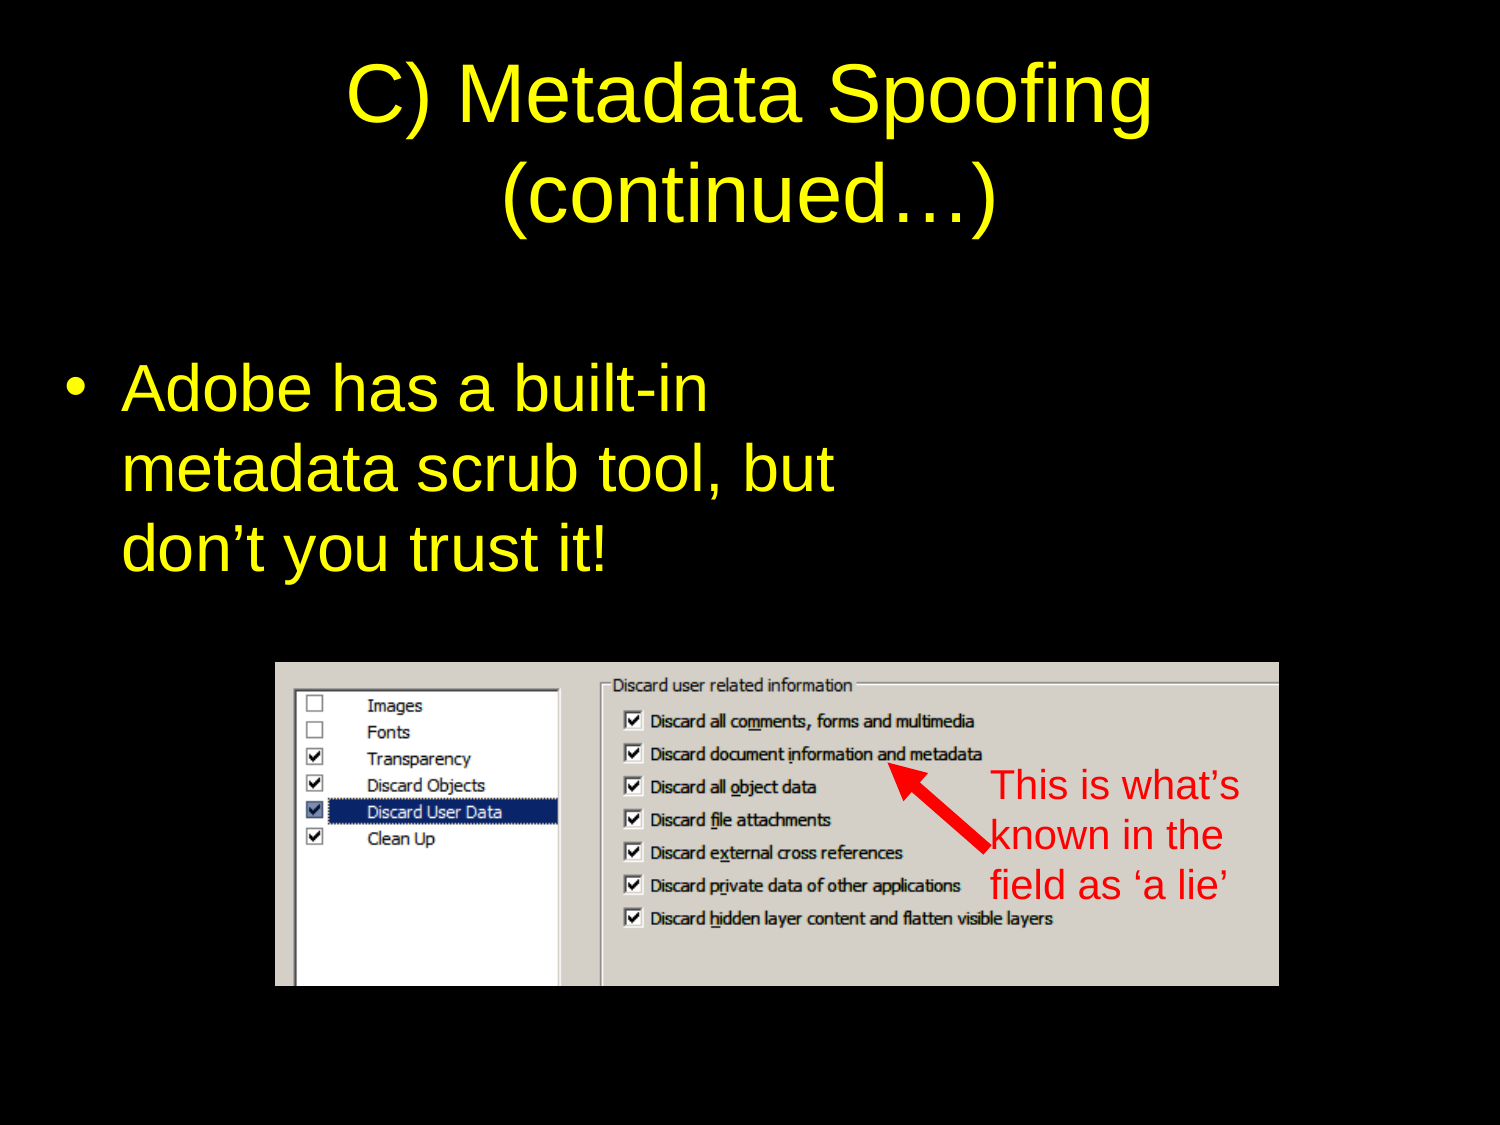

C) Metadata Spoofing (continued…)
# Adobe has a built-in metadata scrub tool, but don’t you trust it!
This is what’s known in the field as ‘a lie’